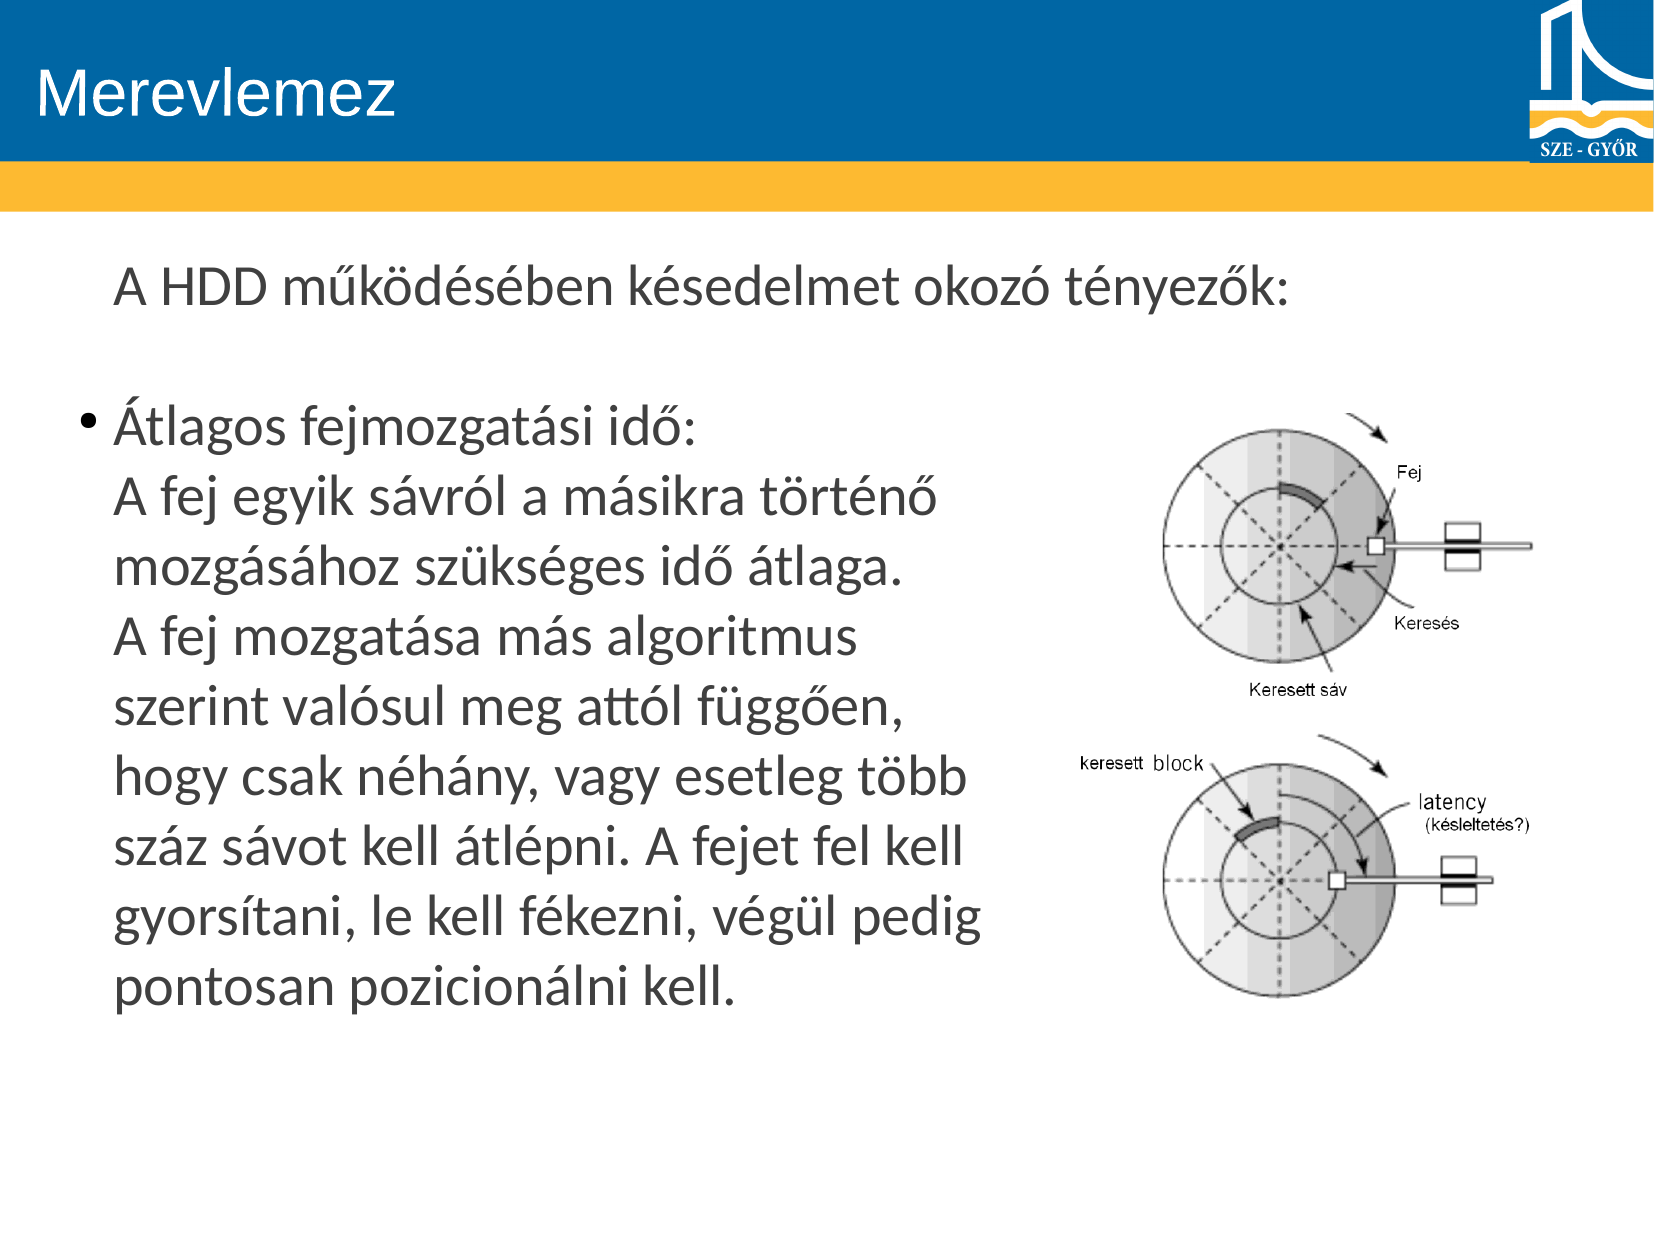

Merevlemez
A HDD működésében késedelmet okozó tényezők:
Átlagos fejmozgatási idő:
A fej egyik sávról a másikra történő
mozgásához szükséges idő átlaga.
A fej mozgatása más algoritmus
szerint valósul meg attól függően,
hogy csak néhány, vagy esetleg több
száz sávot kell átlépni. A fejet fel kell
gyorsítani, le kell fékezni, végül pedig
pontosan pozicionálni kell.